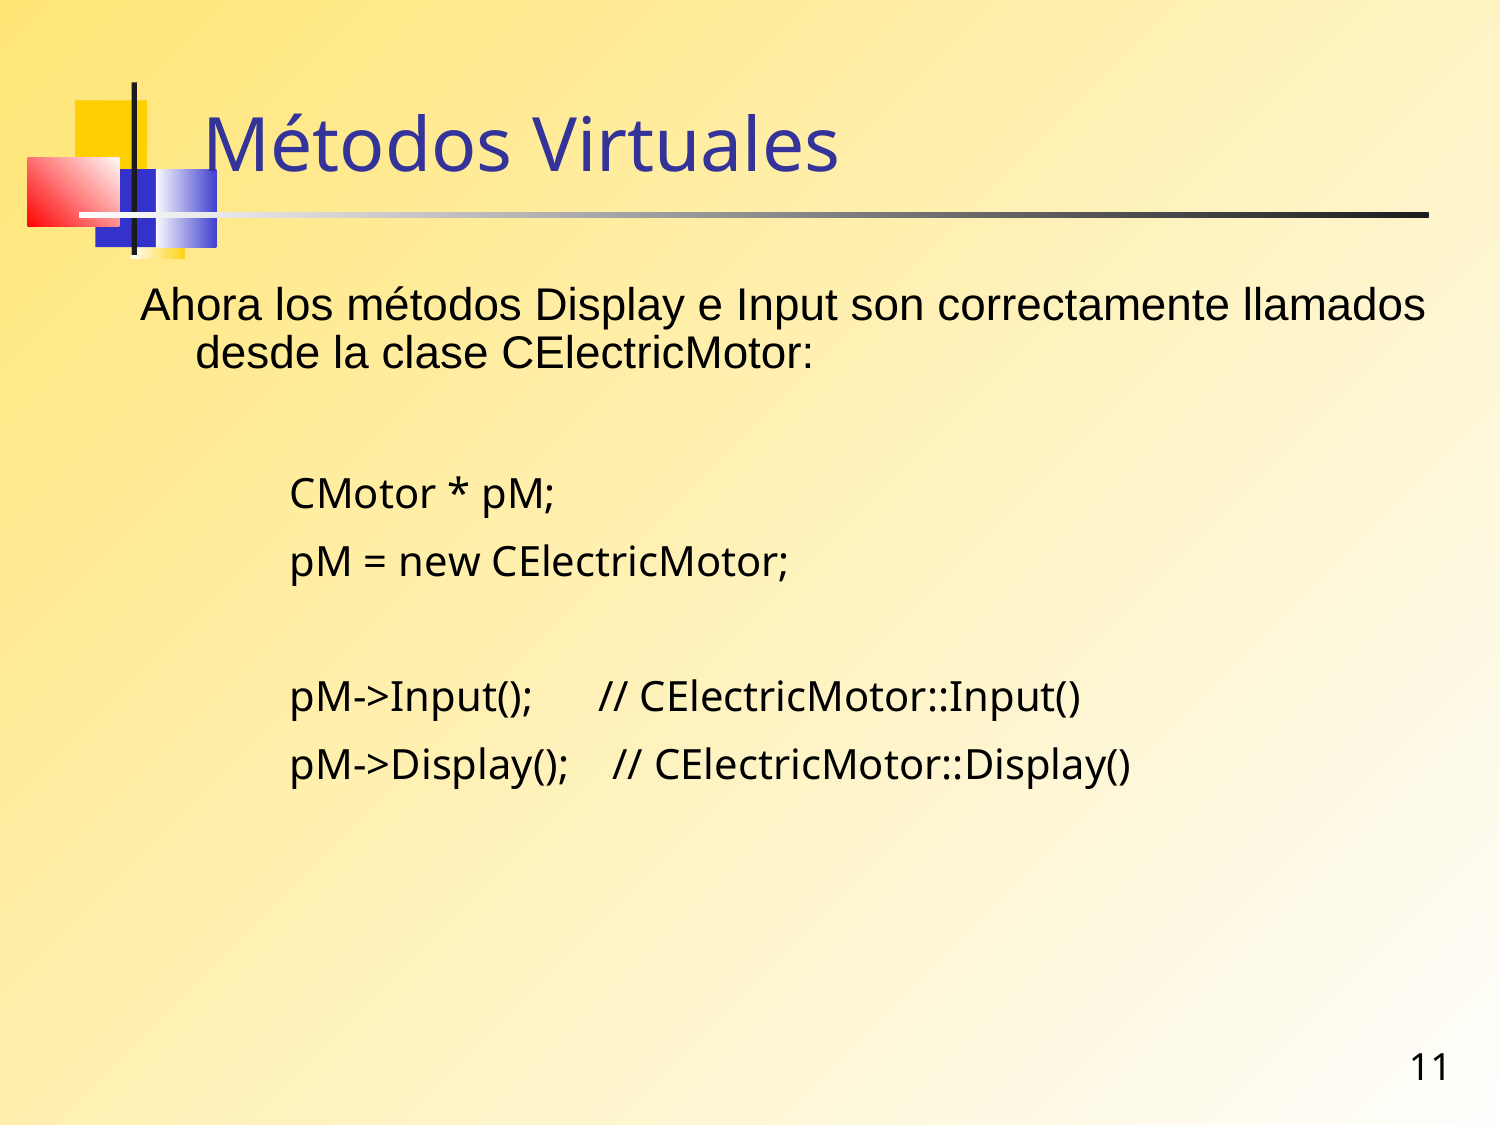

# Métodos Virtuales
Ahora los métodos Display e Input son correctamente llamados desde la clase CElectricMotor:
CMotor * pM;
pM = new CElectricMotor;
pM->Input(); // CElectricMotor::Input()‏
pM->Display(); // CElectricMotor::Display()‏
11